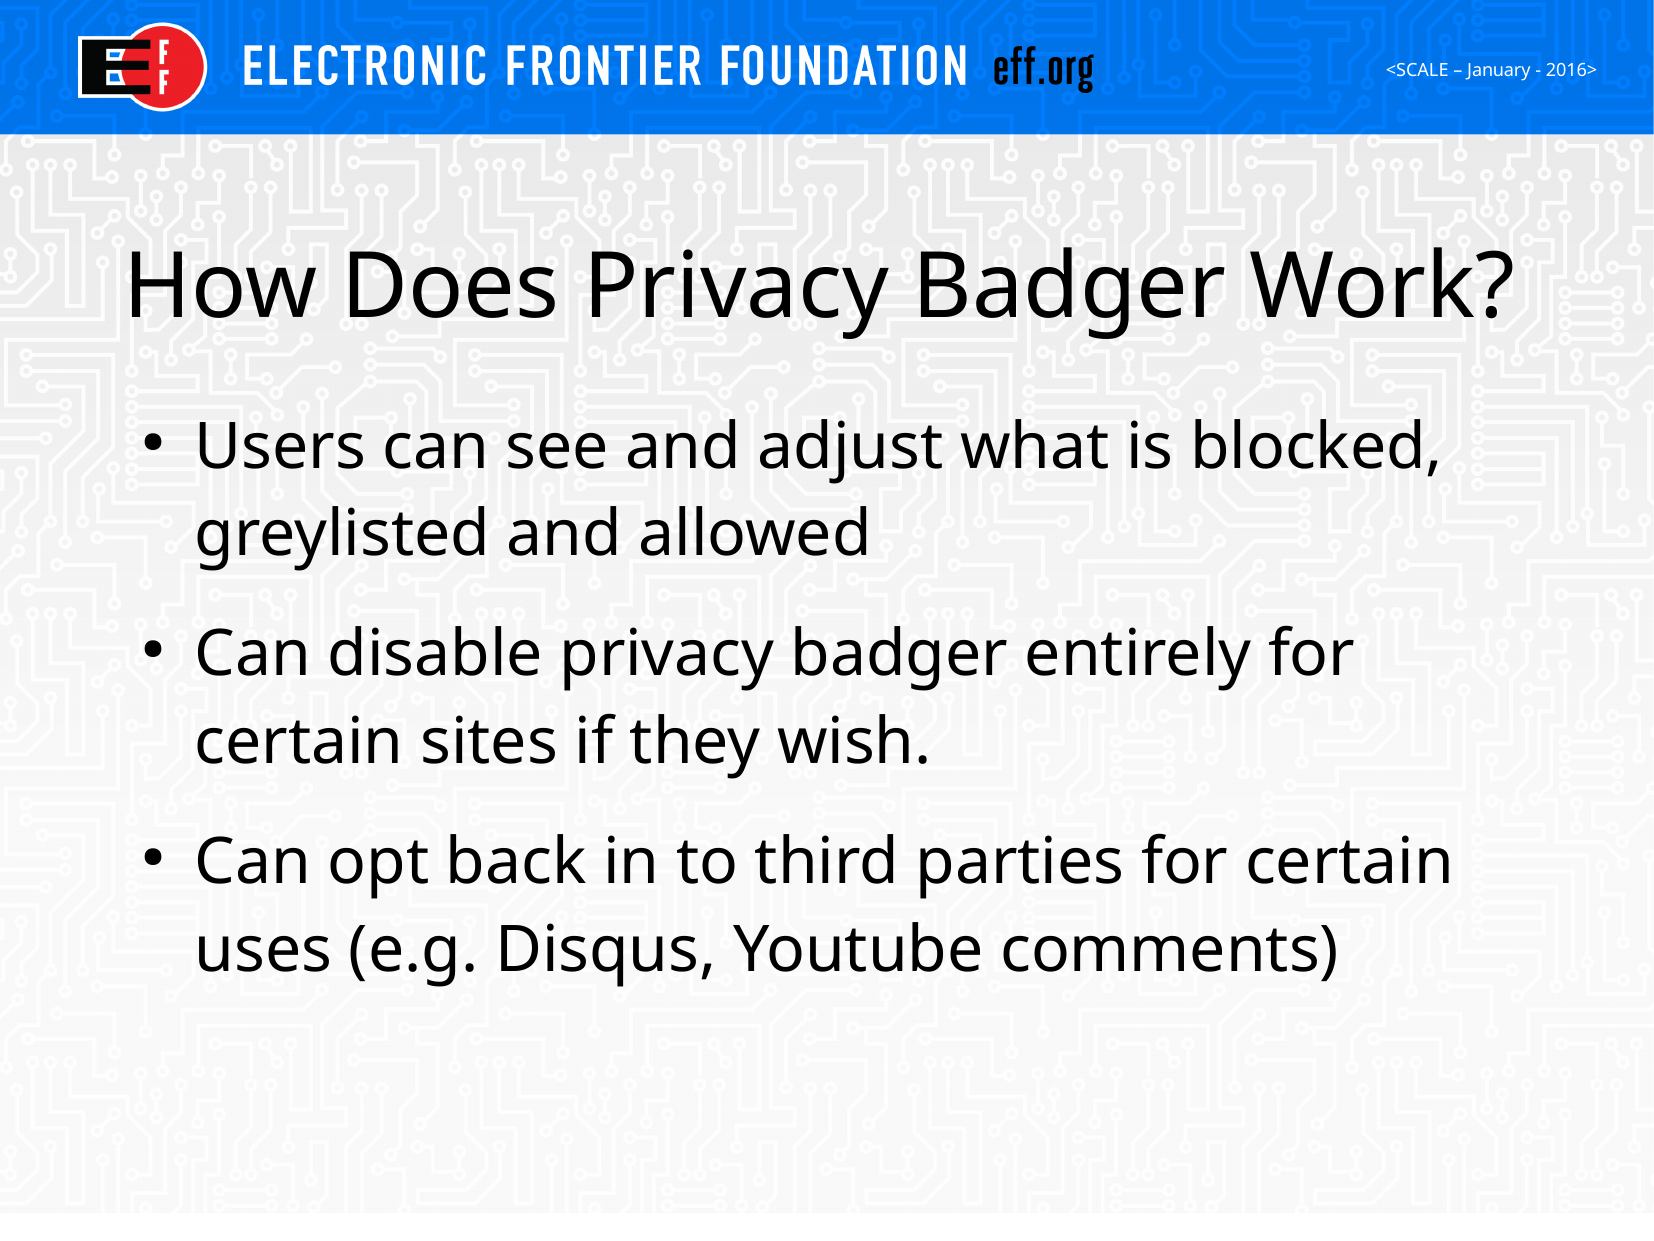

# How Does Privacy Badger Work?
Users can see and adjust what is blocked, greylisted and allowed
Can disable privacy badger entirely for certain sites if they wish.
Can opt back in to third parties for certain uses (e.g. Disqus, Youtube comments)